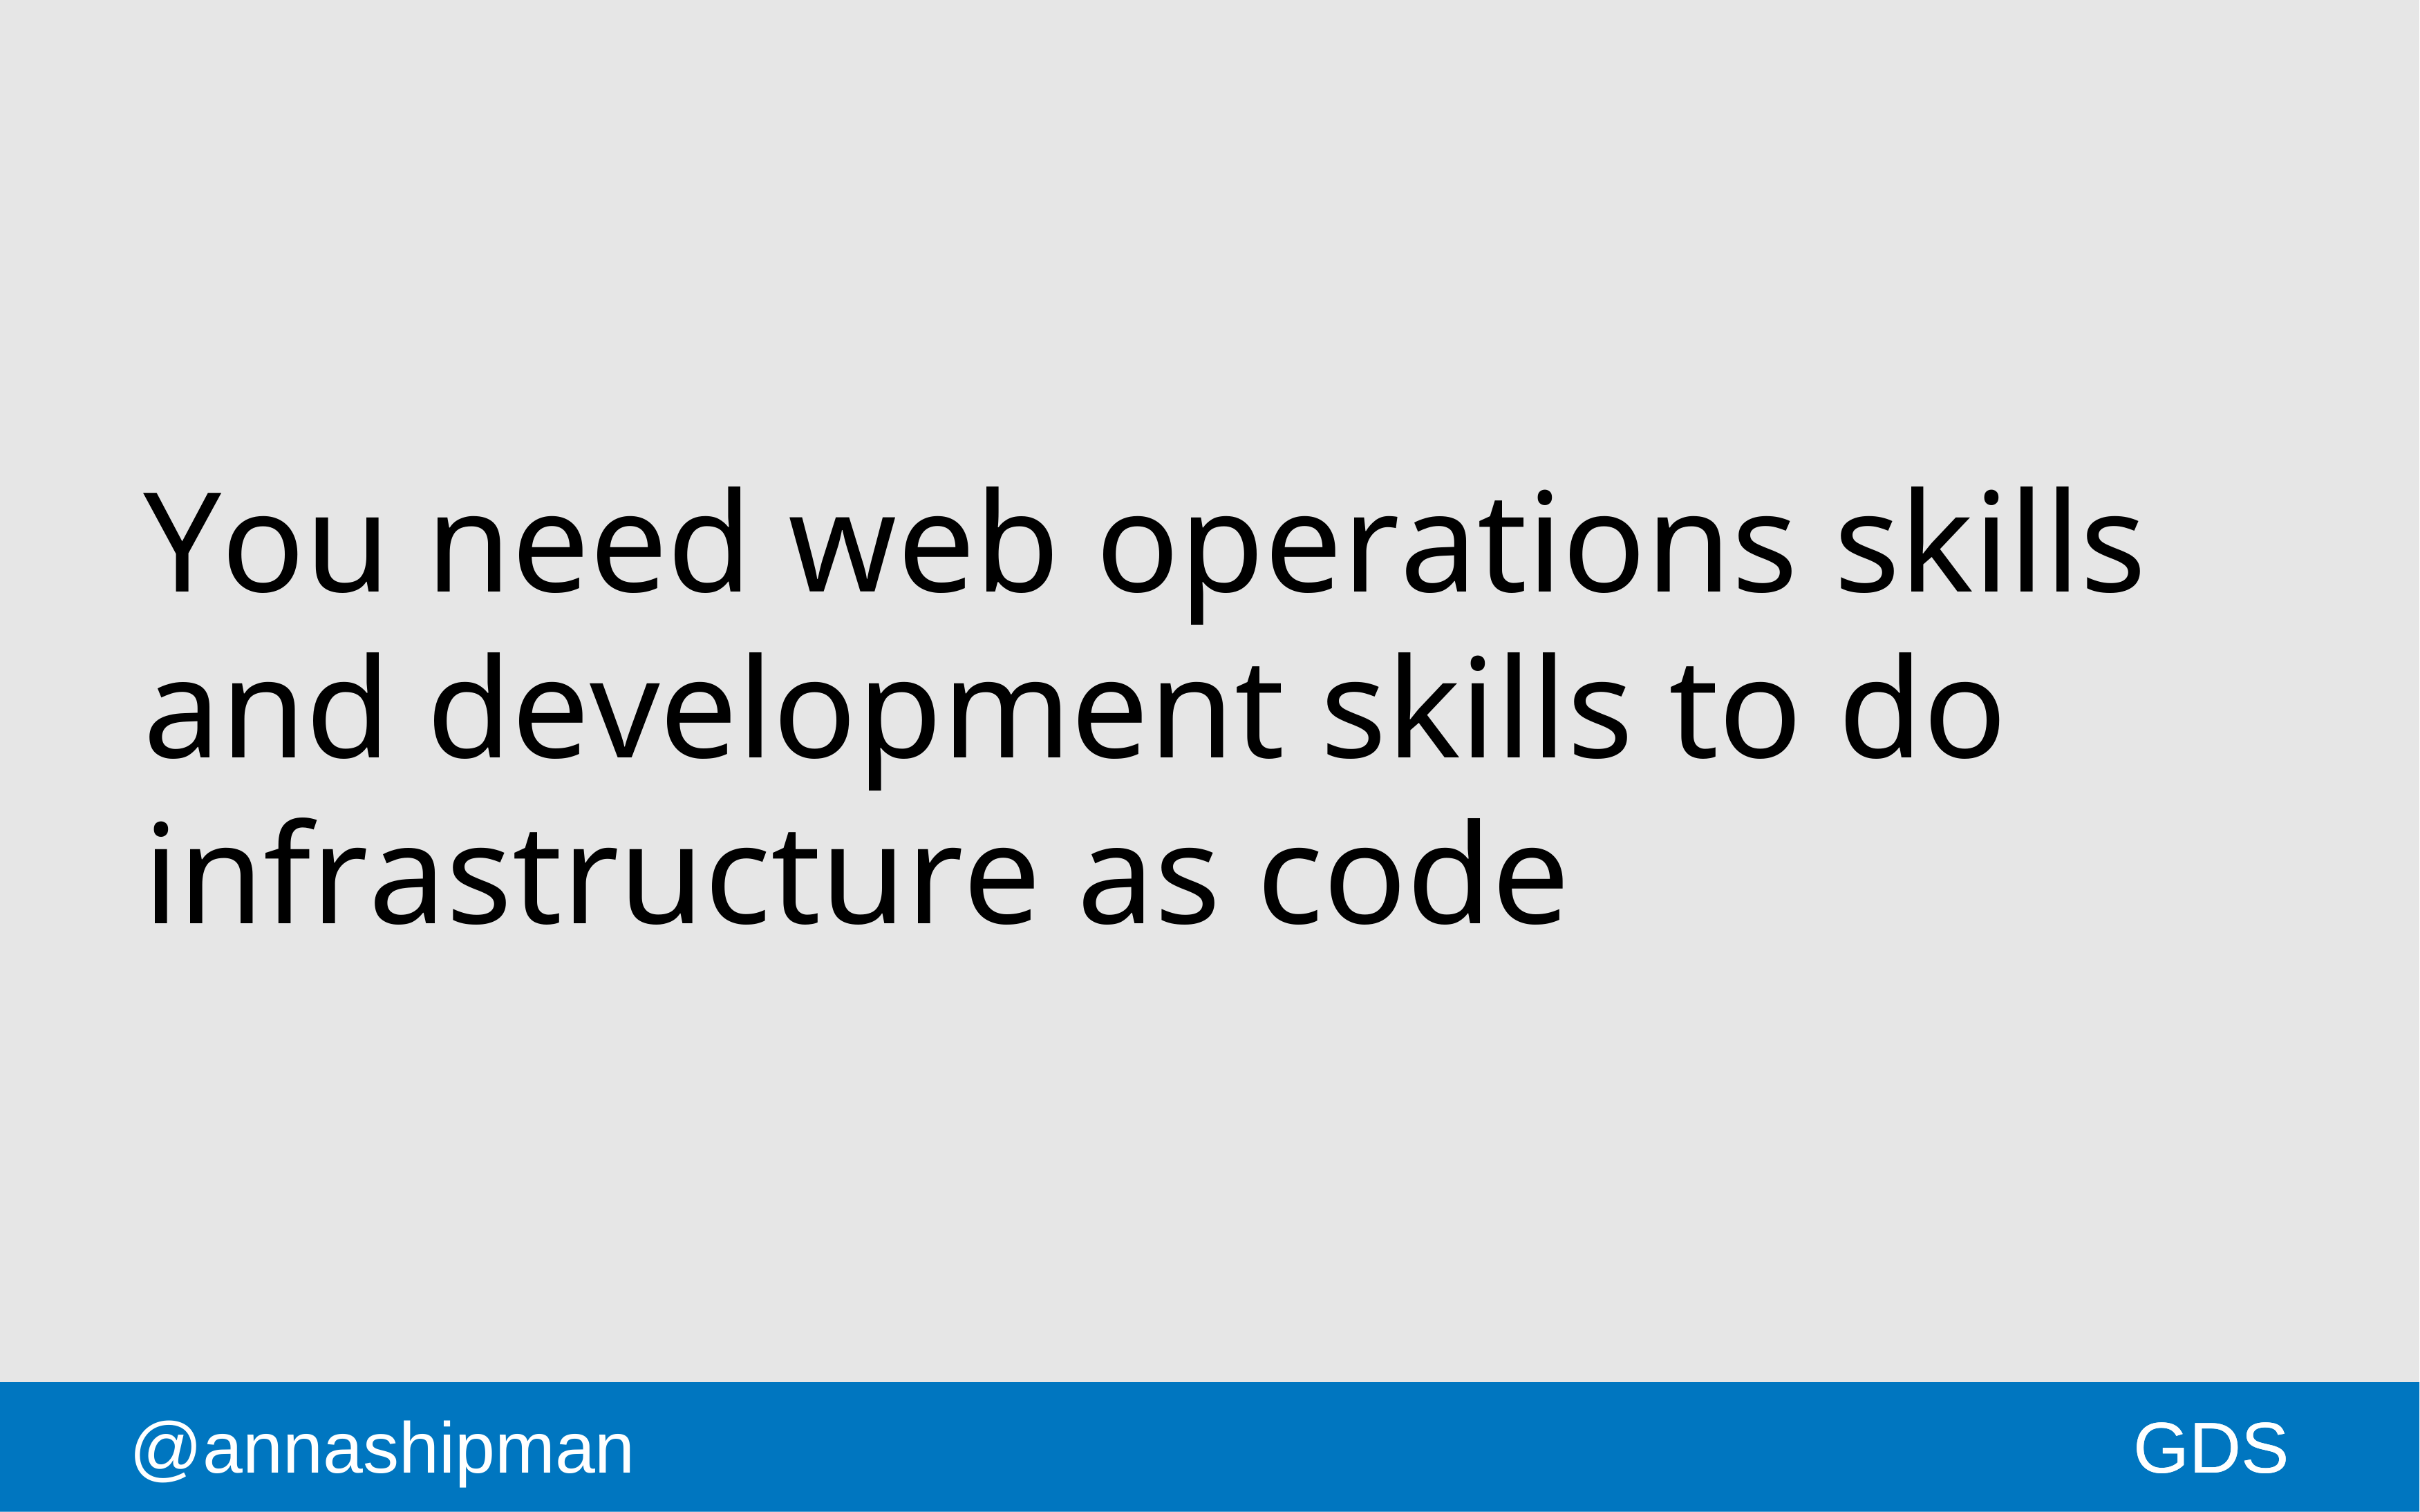

# You need web operations skills and development skills to do infrastructure as code